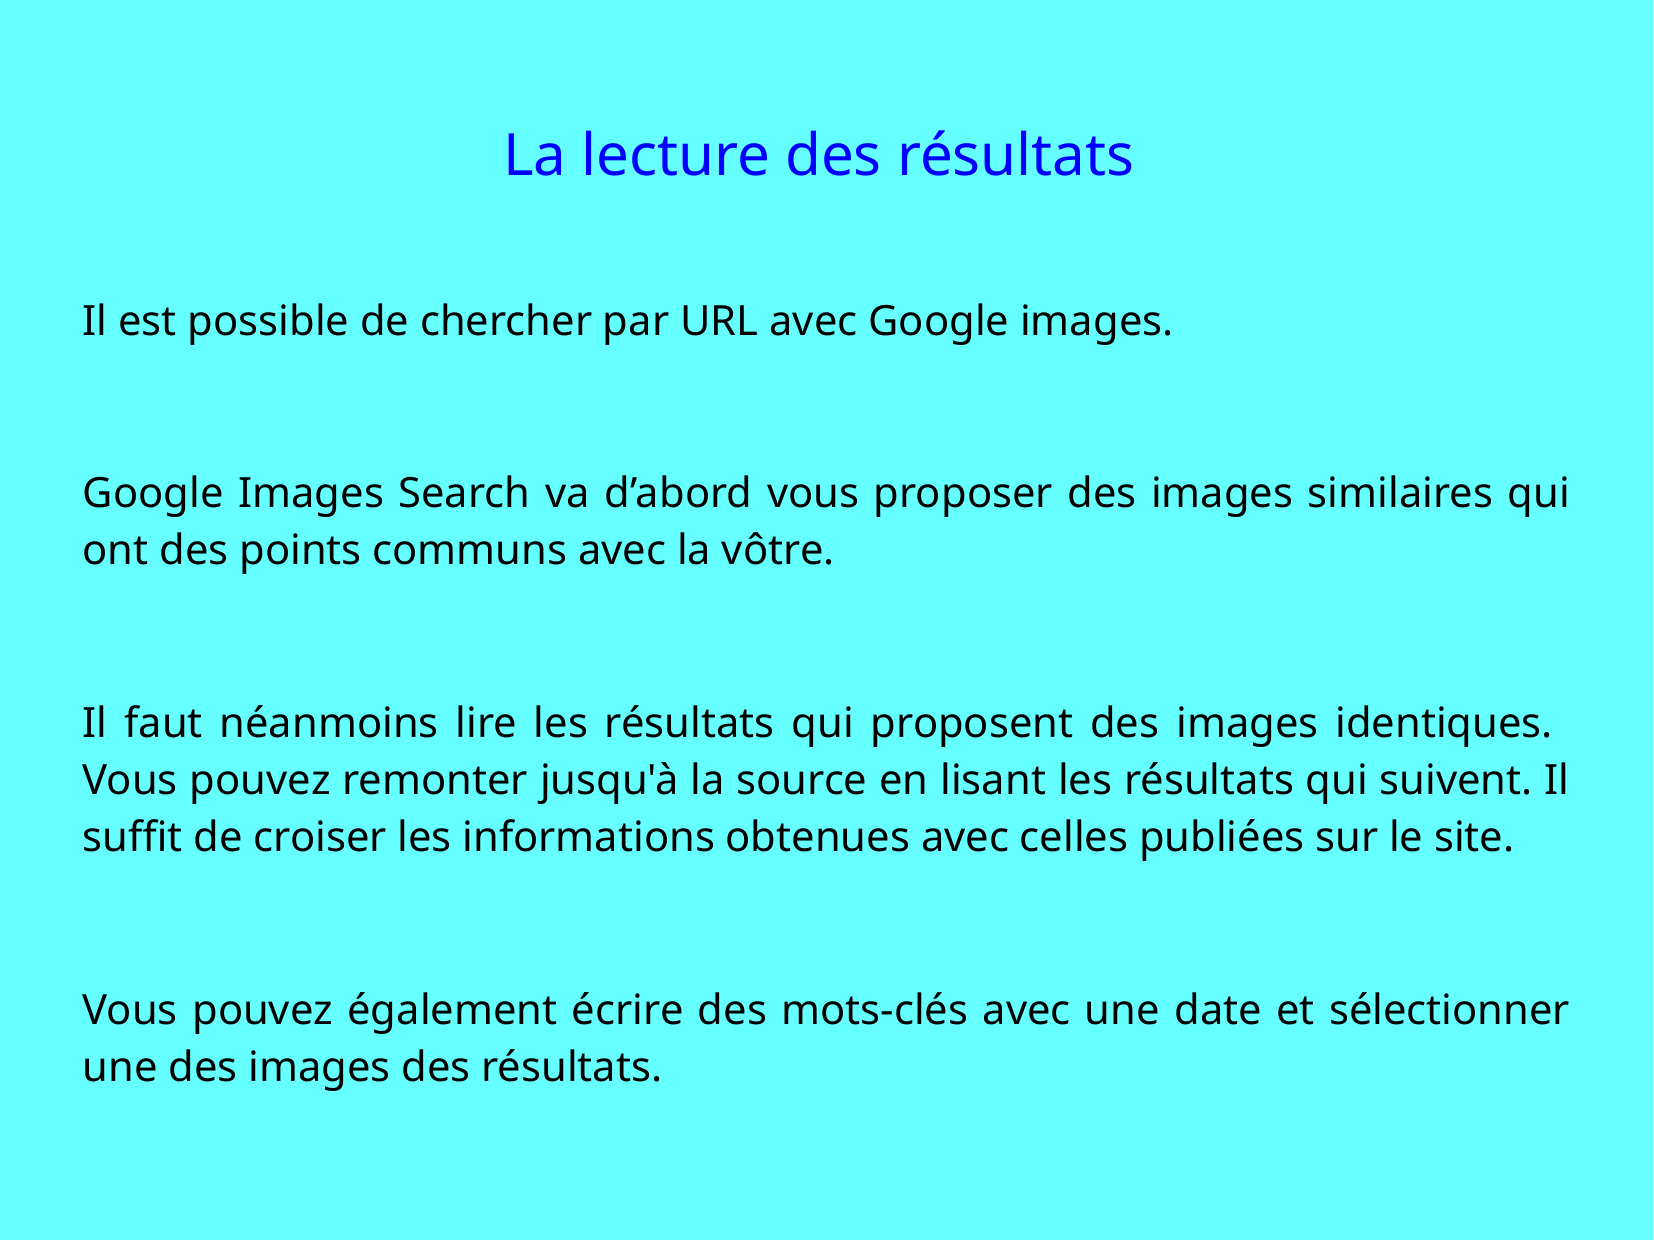

# La lecture des résultats
Il est possible de chercher par URL avec Google images.
Google Images Search va d’abord vous proposer des images similaires qui ont des points communs avec la vôtre.
Il faut néanmoins lire les résultats qui proposent des images identiques. Vous pouvez remonter jusqu'à la source en lisant les résultats qui suivent. Il suffit de croiser les informations obtenues avec celles publiées sur le site.
Vous pouvez également écrire des mots-clés avec une date et sélectionner une des images des résultats.